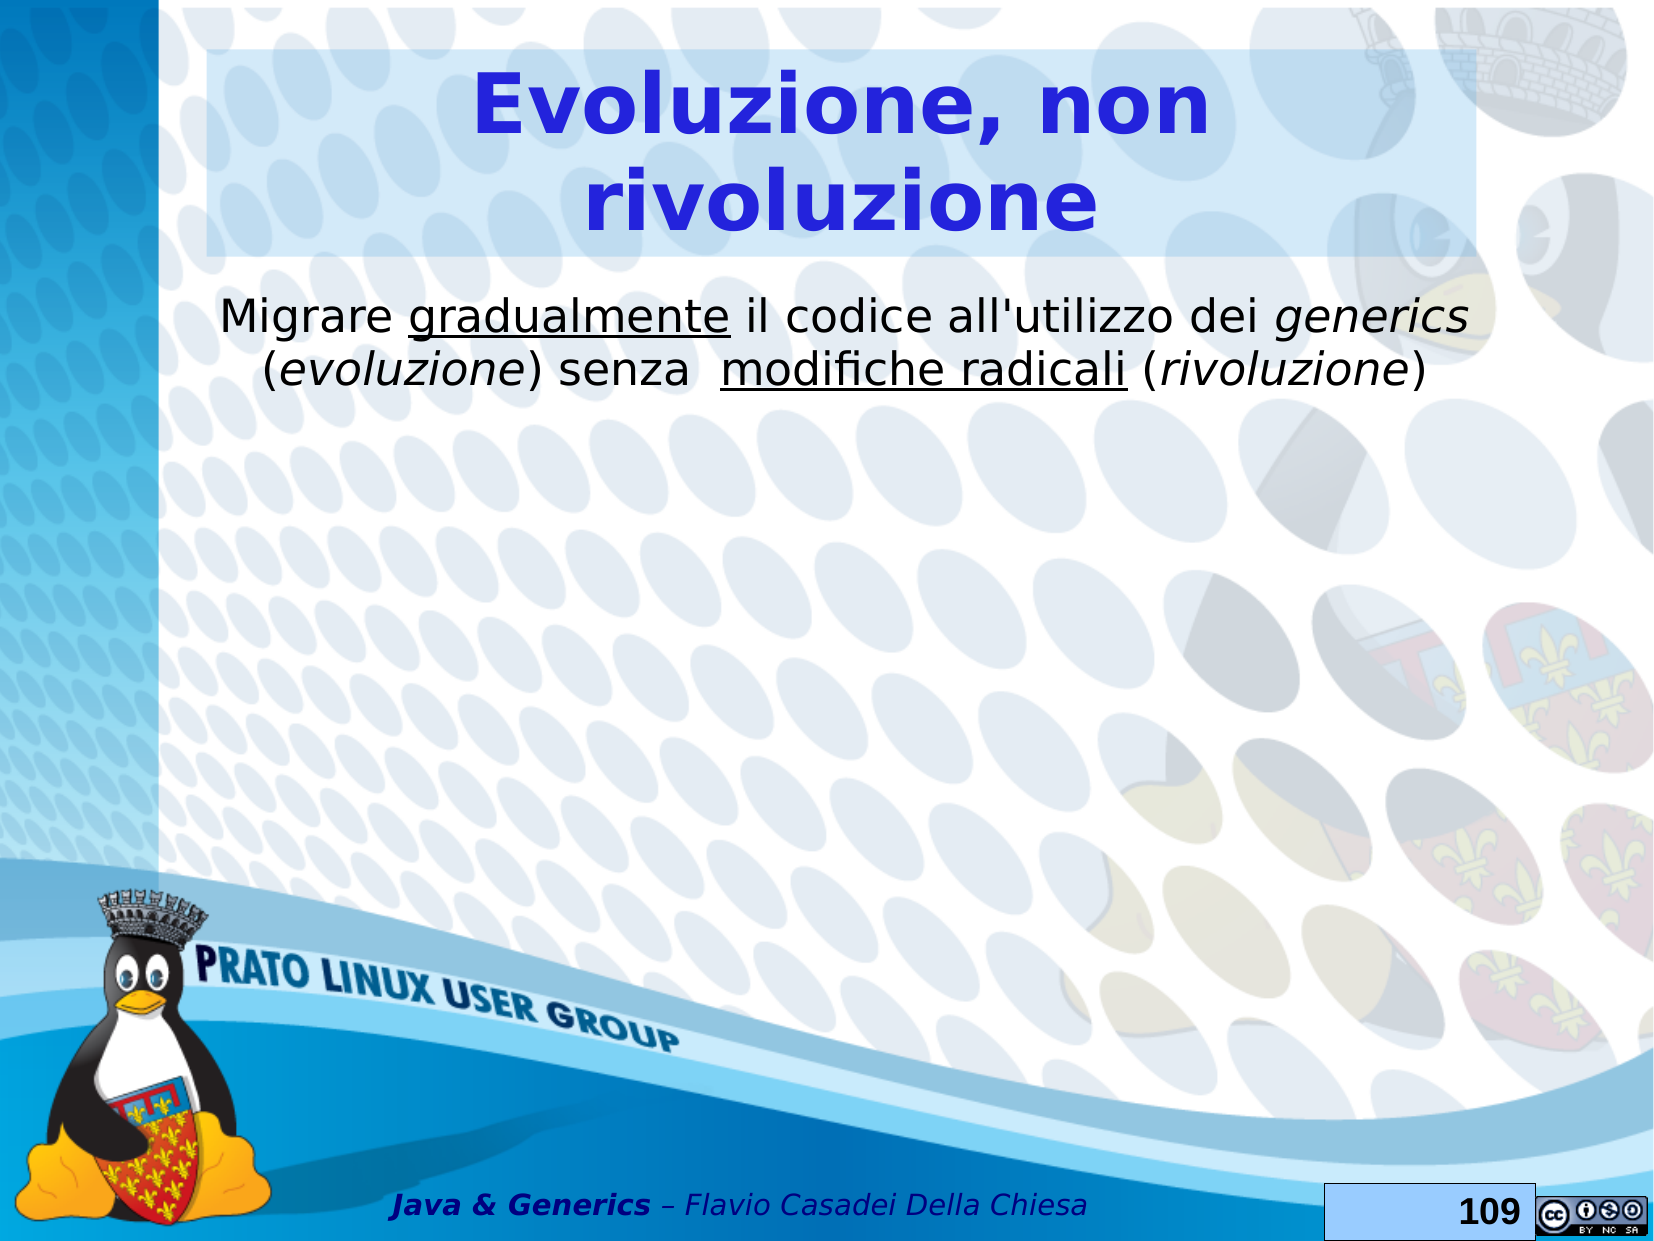

# Evoluzione, non rivoluzione
Migrare gradualmente il codice all'utilizzo dei generics (evoluzione) senza modifiche radicali (rivoluzione)